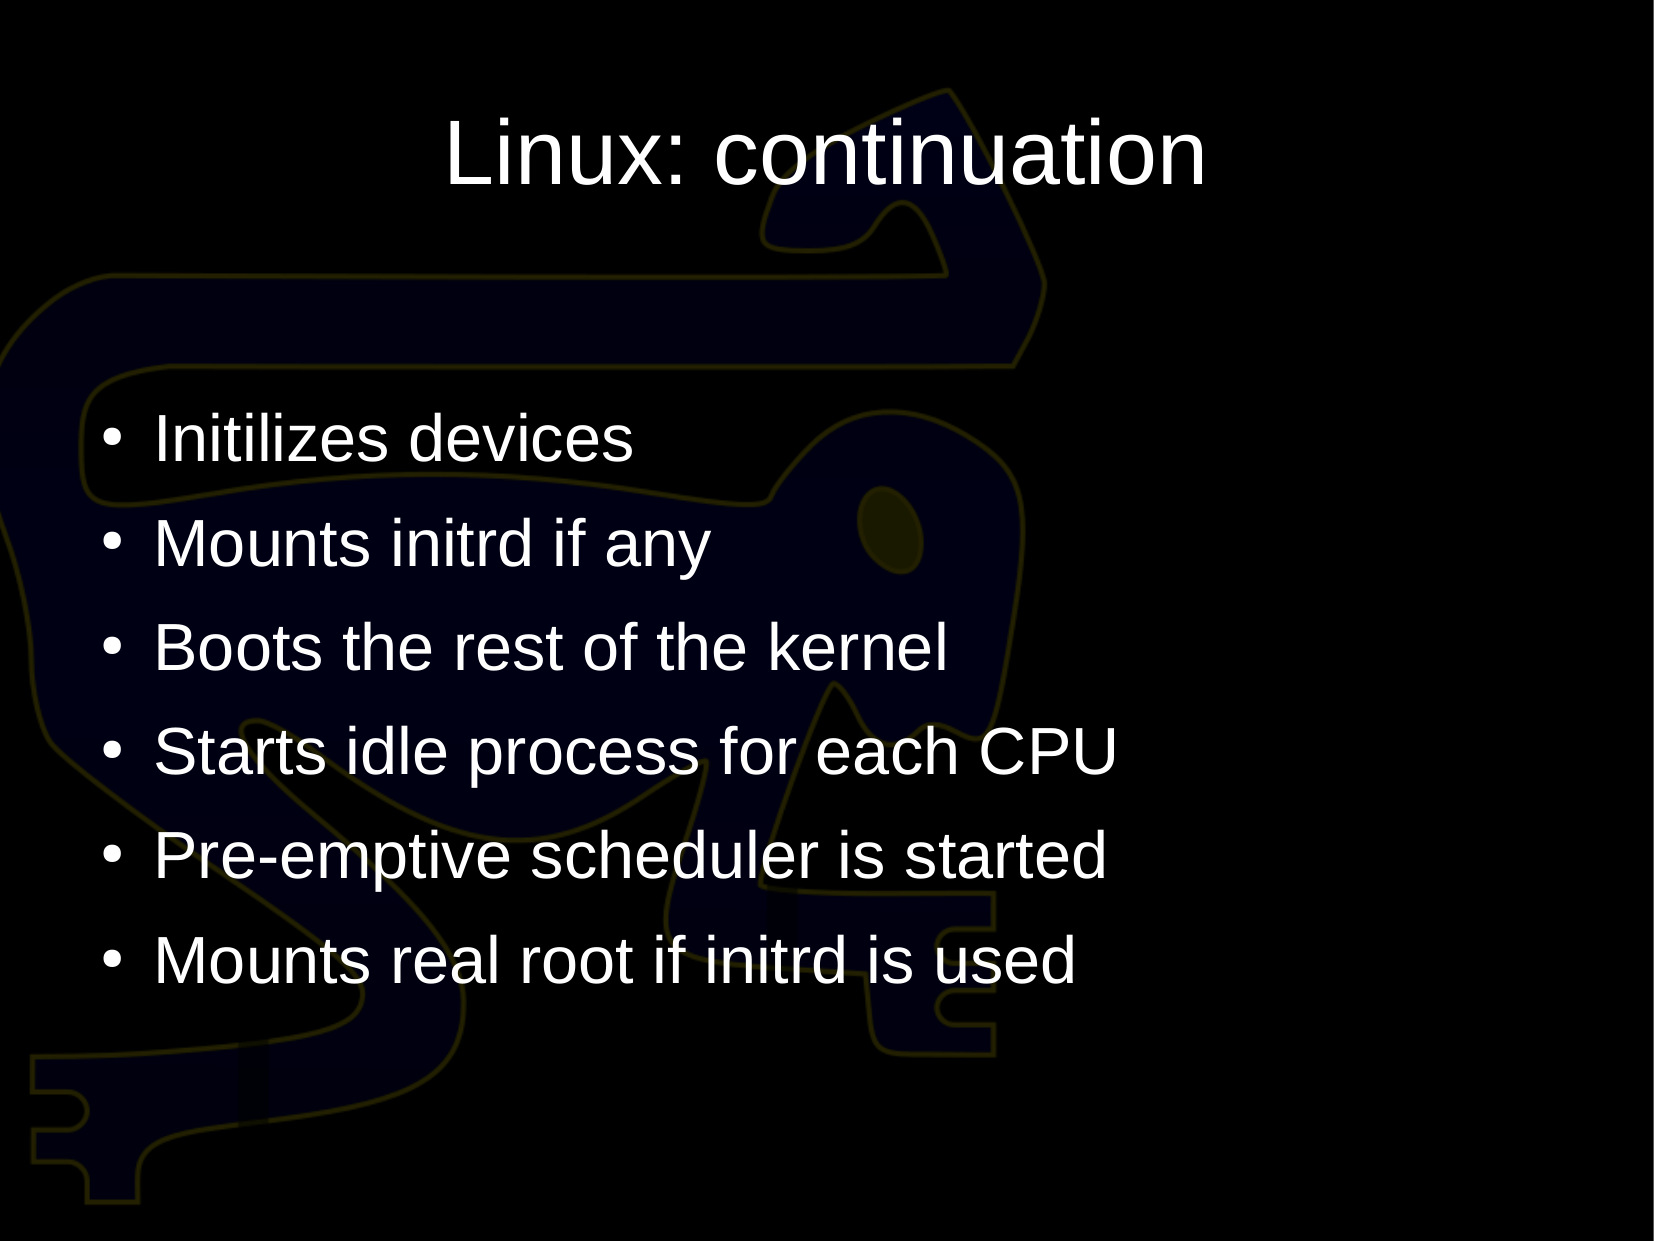

# Linux: continuation
Initilizes devices
Mounts initrd if any
Boots the rest of the kernel
Starts idle process for each CPU
Pre-emptive scheduler is started
Mounts real root if initrd is used